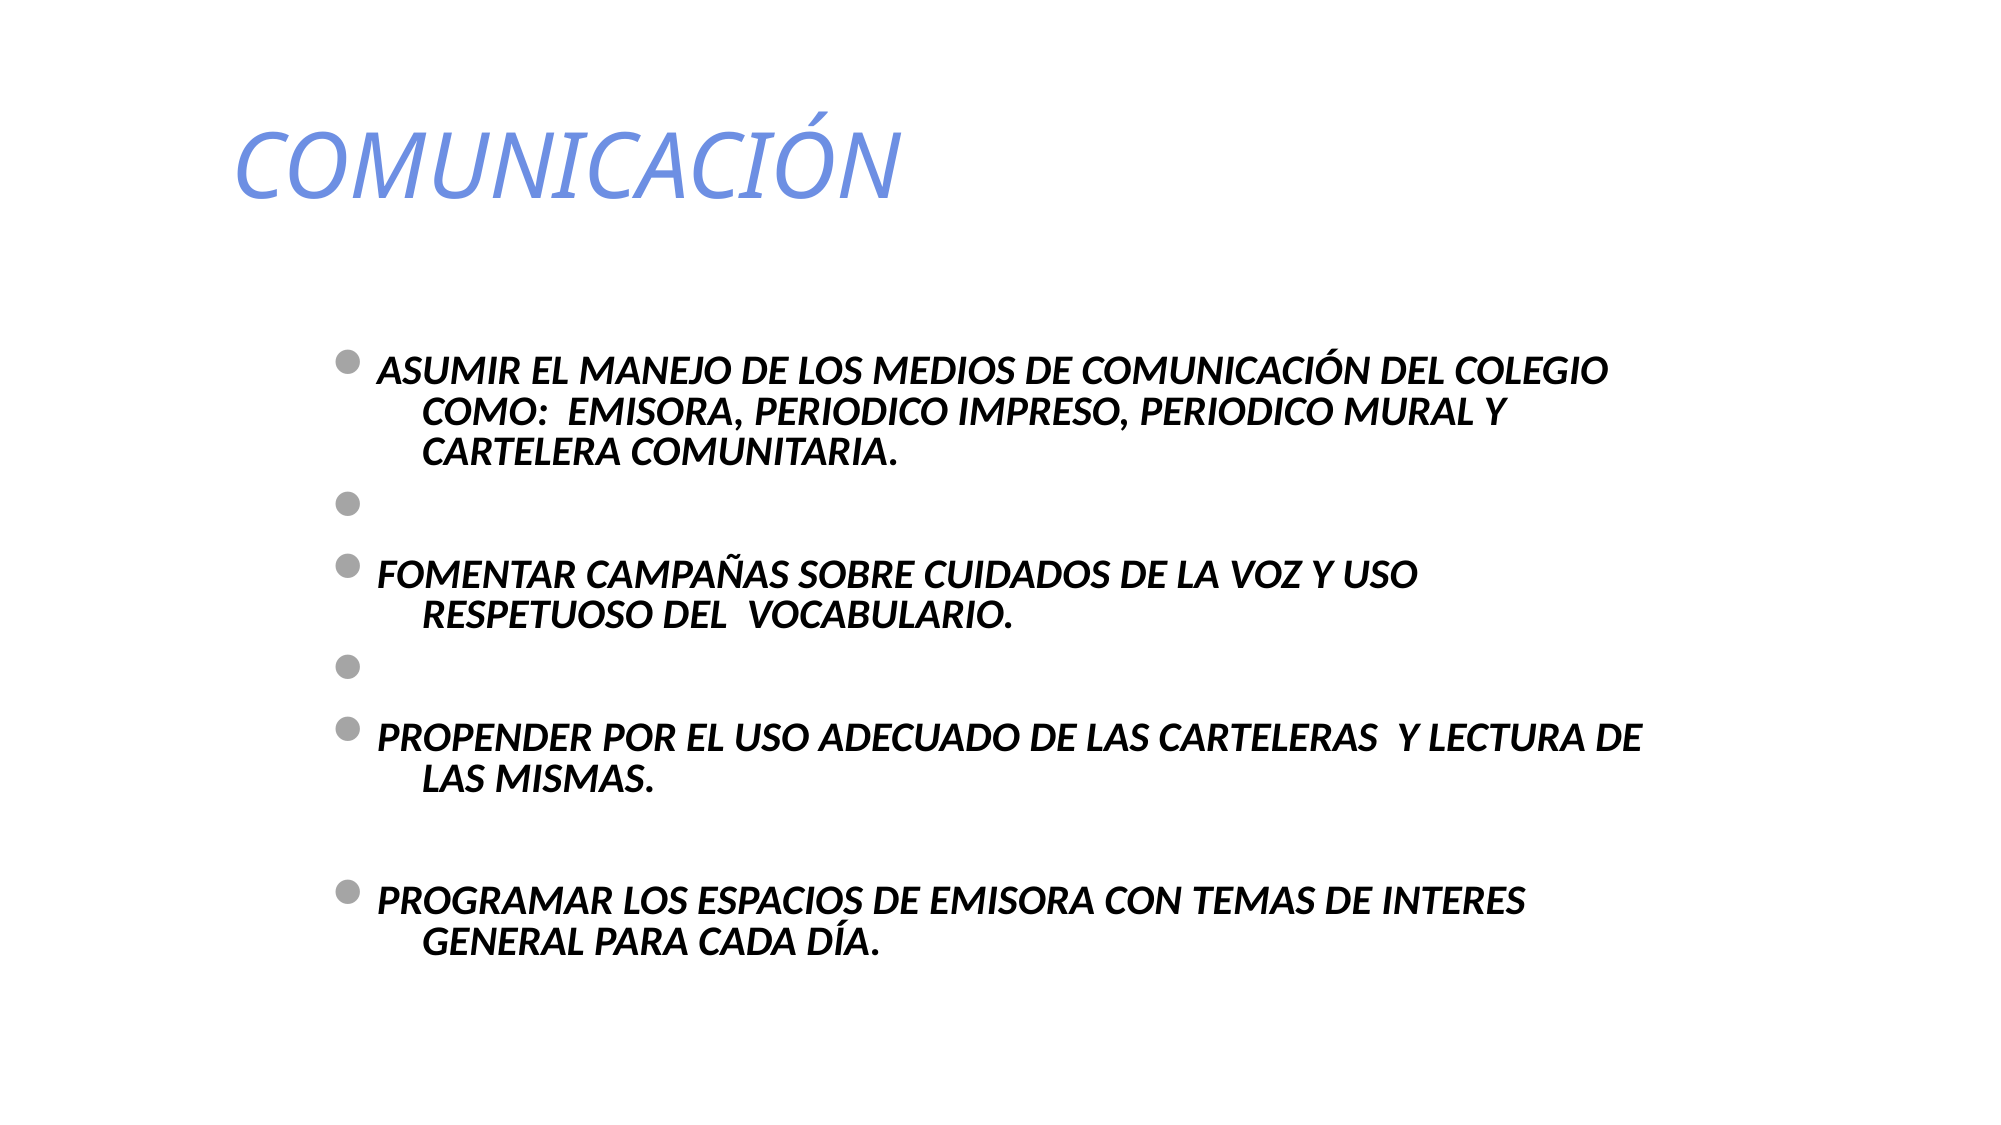

# COMUNICACIÓN
ASUMIR EL MANEJO DE LOS MEDIOS DE COMUNICACIÓN DEL COLEGIO COMO: EMISORA, PERIODICO IMPRESO, PERIODICO MURAL Y CARTELERA COMUNITARIA.
FOMENTAR CAMPAÑAS SOBRE CUIDADOS DE LA VOZ Y USO RESPETUOSO DEL VOCABULARIO.
PROPENDER POR EL USO ADECUADO DE LAS CARTELERAS Y LECTURA DE LAS MISMAS.
PROGRAMAR LOS ESPACIOS DE EMISORA CON TEMAS DE INTERES GENERAL PARA CADA DÍA.